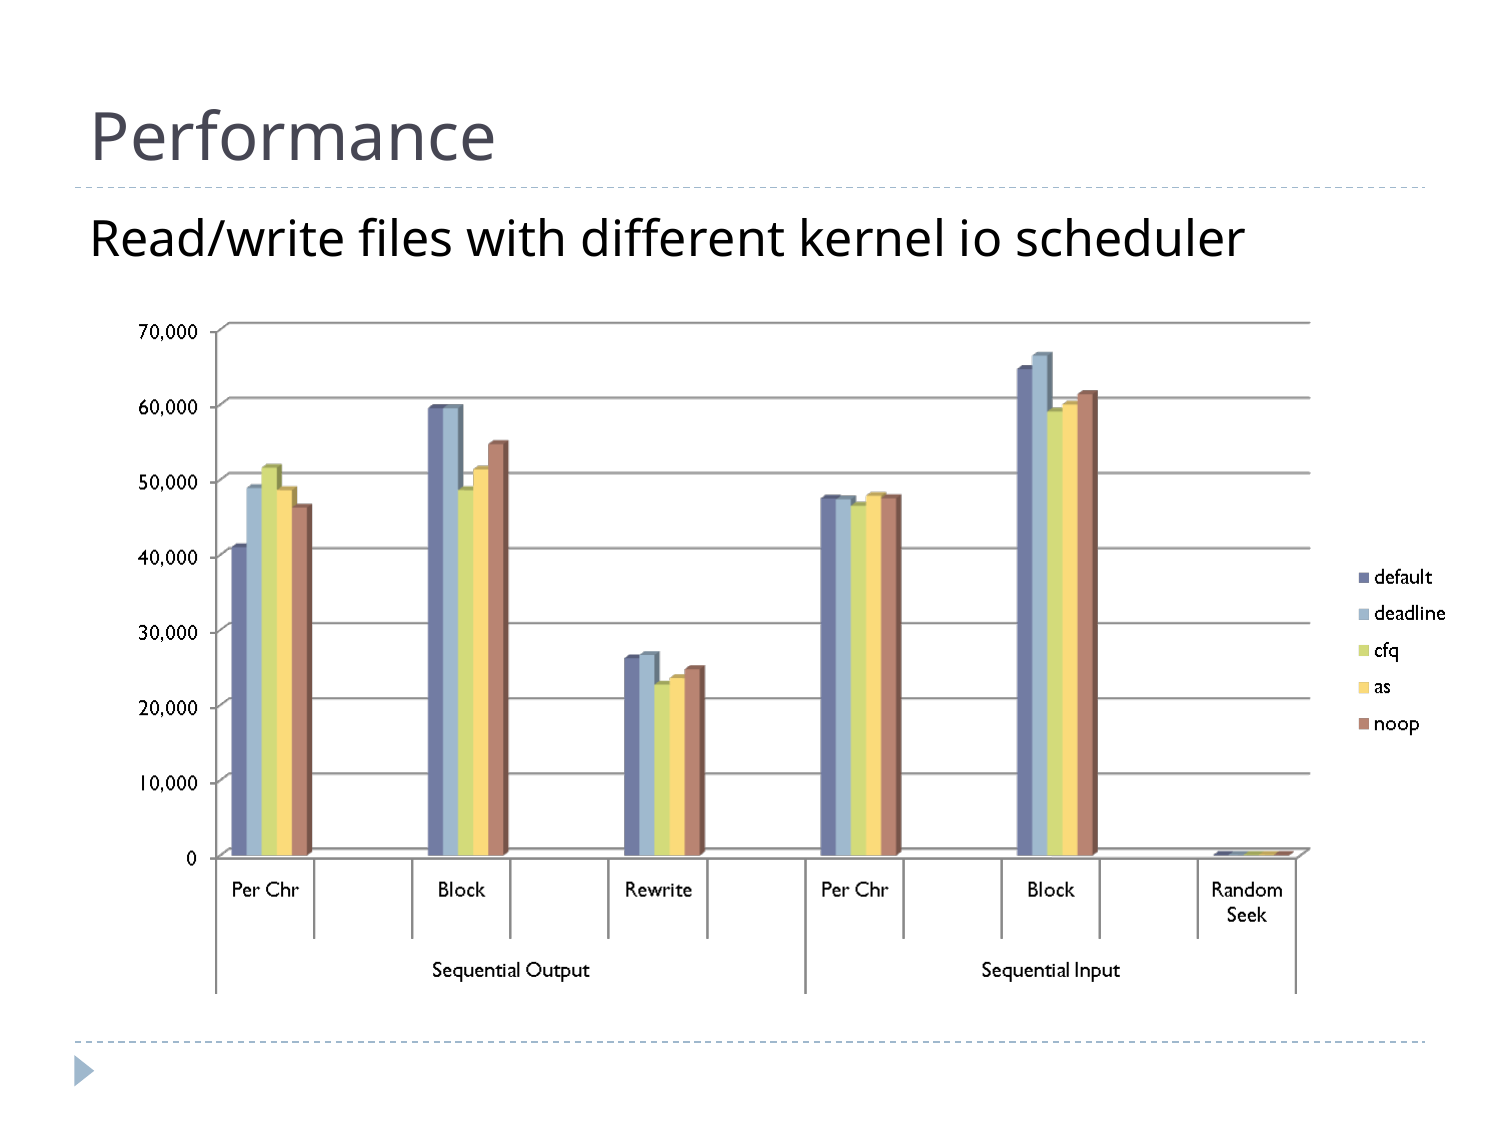

# Performance
Read/write files with different kernel io scheduler